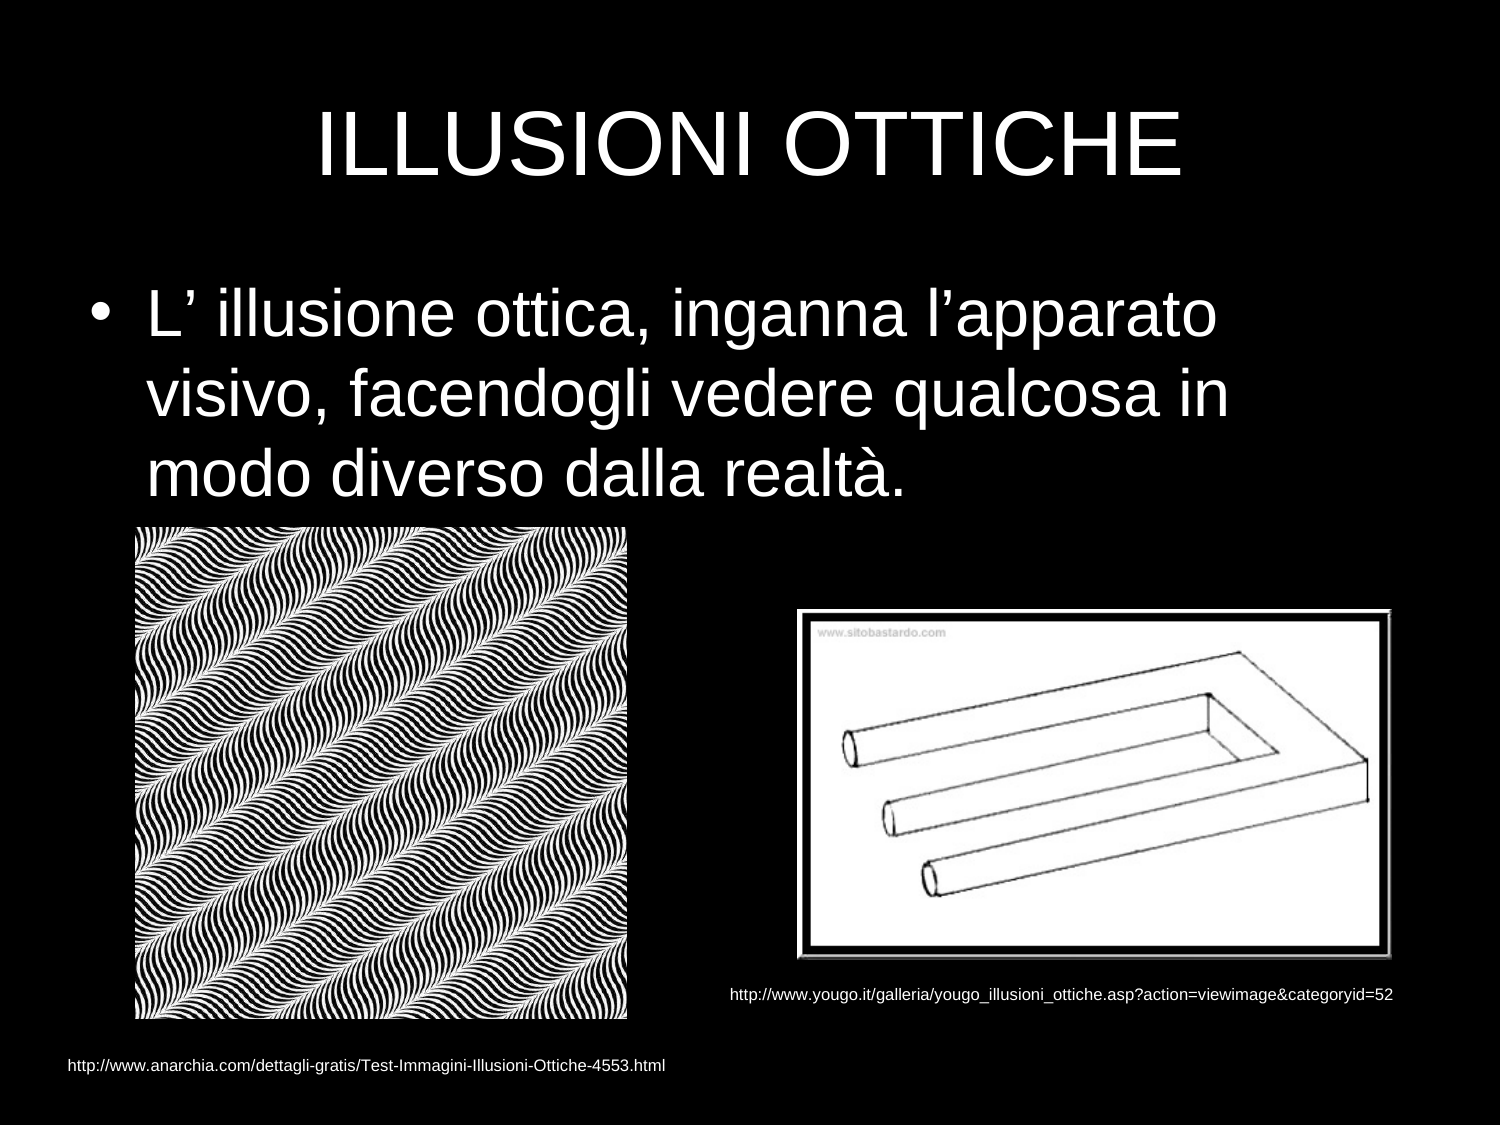

# ILLUSIONI OTTICHE
L’ illusione ottica, inganna l’apparato visivo, facendogli vedere qualcosa in modo diverso dalla realtà.
http://www.yougo.it/galleria/yougo_illusioni_ottiche.asp?action=viewimage&categoryid=52
http://www.anarchia.com/dettagli-gratis/Test-Immagini-Illusioni-Ottiche-4553.html